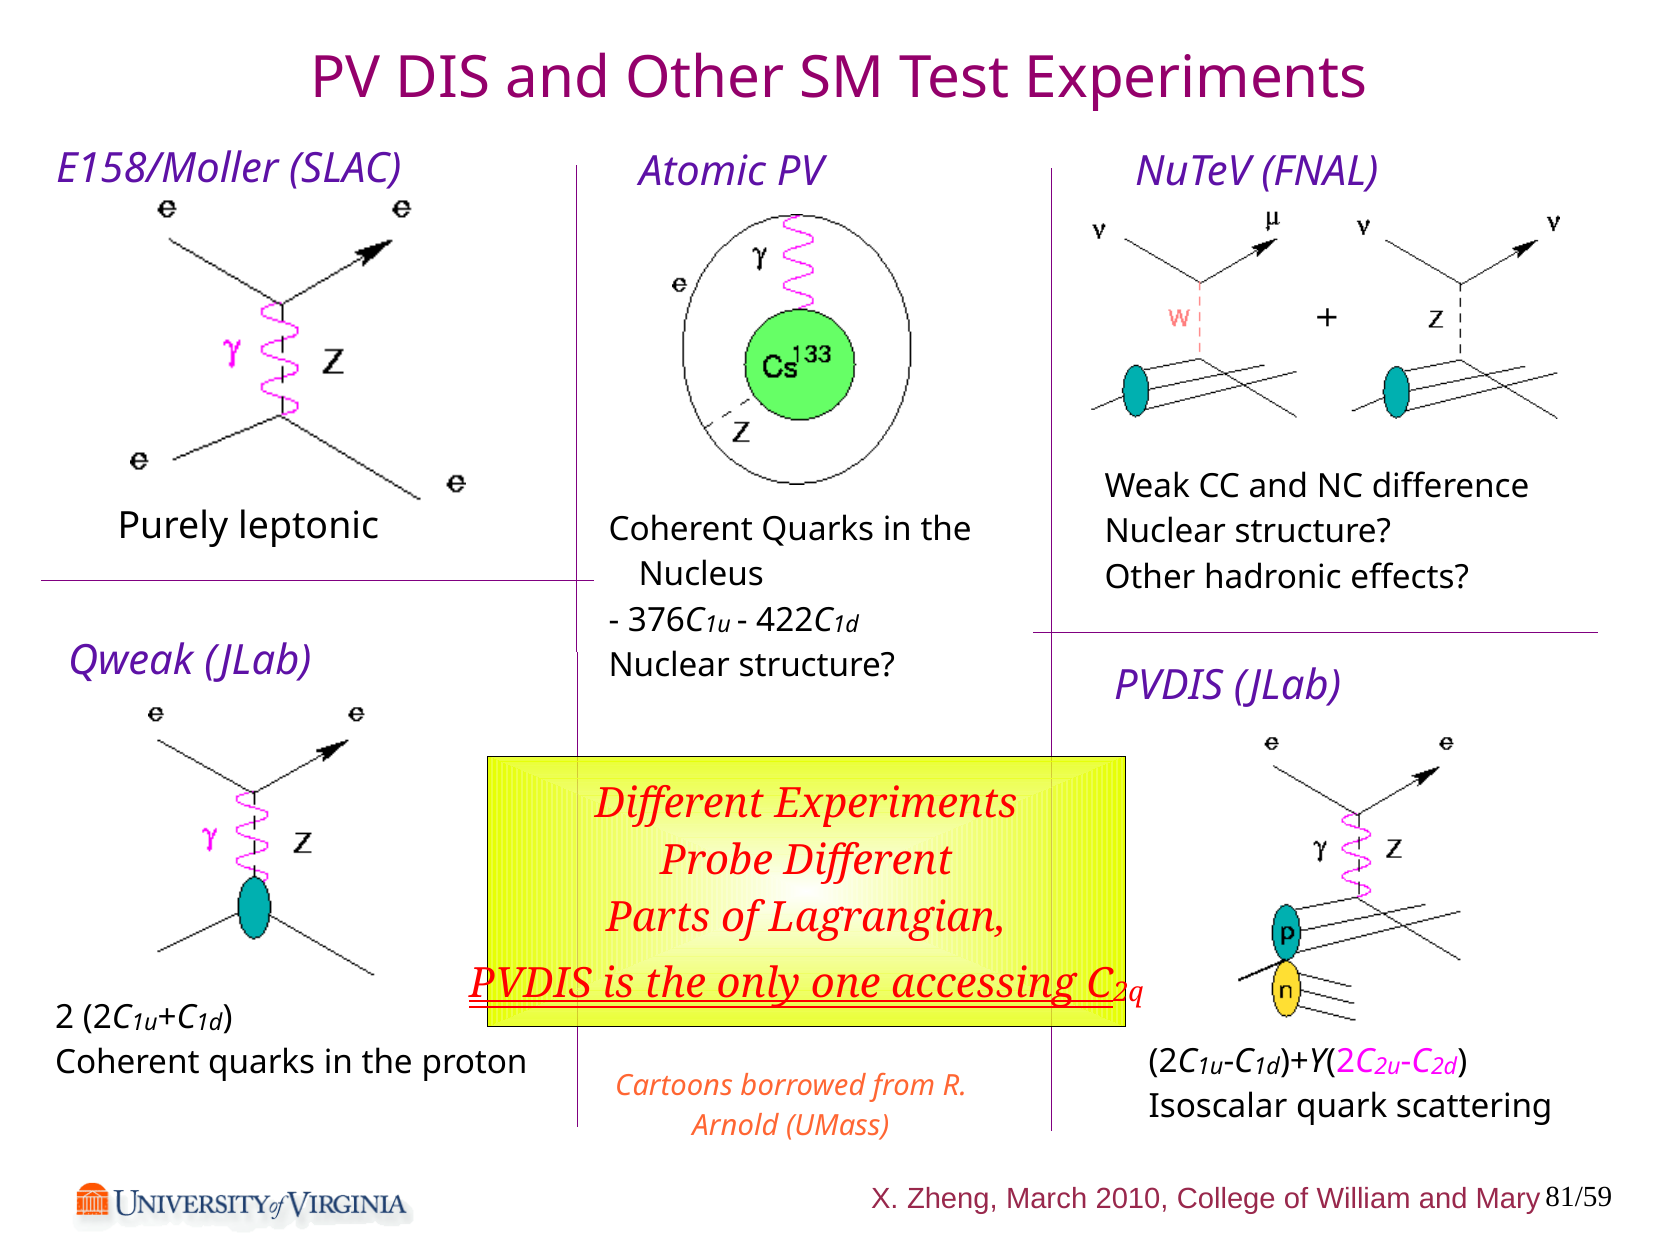

# PV DIS and Other SM Test Experiments
E158/Moller (SLAC)
NuTeV (FNAL)
Atomic PV
Weak CC and NC difference
Nuclear structure?
Other hadronic effects?
Purely leptonic
Coherent Quarks in the Nucleus
- 376C1u - 422C1d
Nuclear structure?
Qweak (JLab)
PVDIS (JLab)
Different Experiments
Probe Different
Parts of Lagrangian,
PVDIS is the only one accessing C2q
2 (2C1u+C1d)
Coherent quarks in the proton
(2C1u-C1d)+Y(2C2u-C2d)
Isoscalar quark scattering
Cartoons borrowed from R. Arnold (UMass)